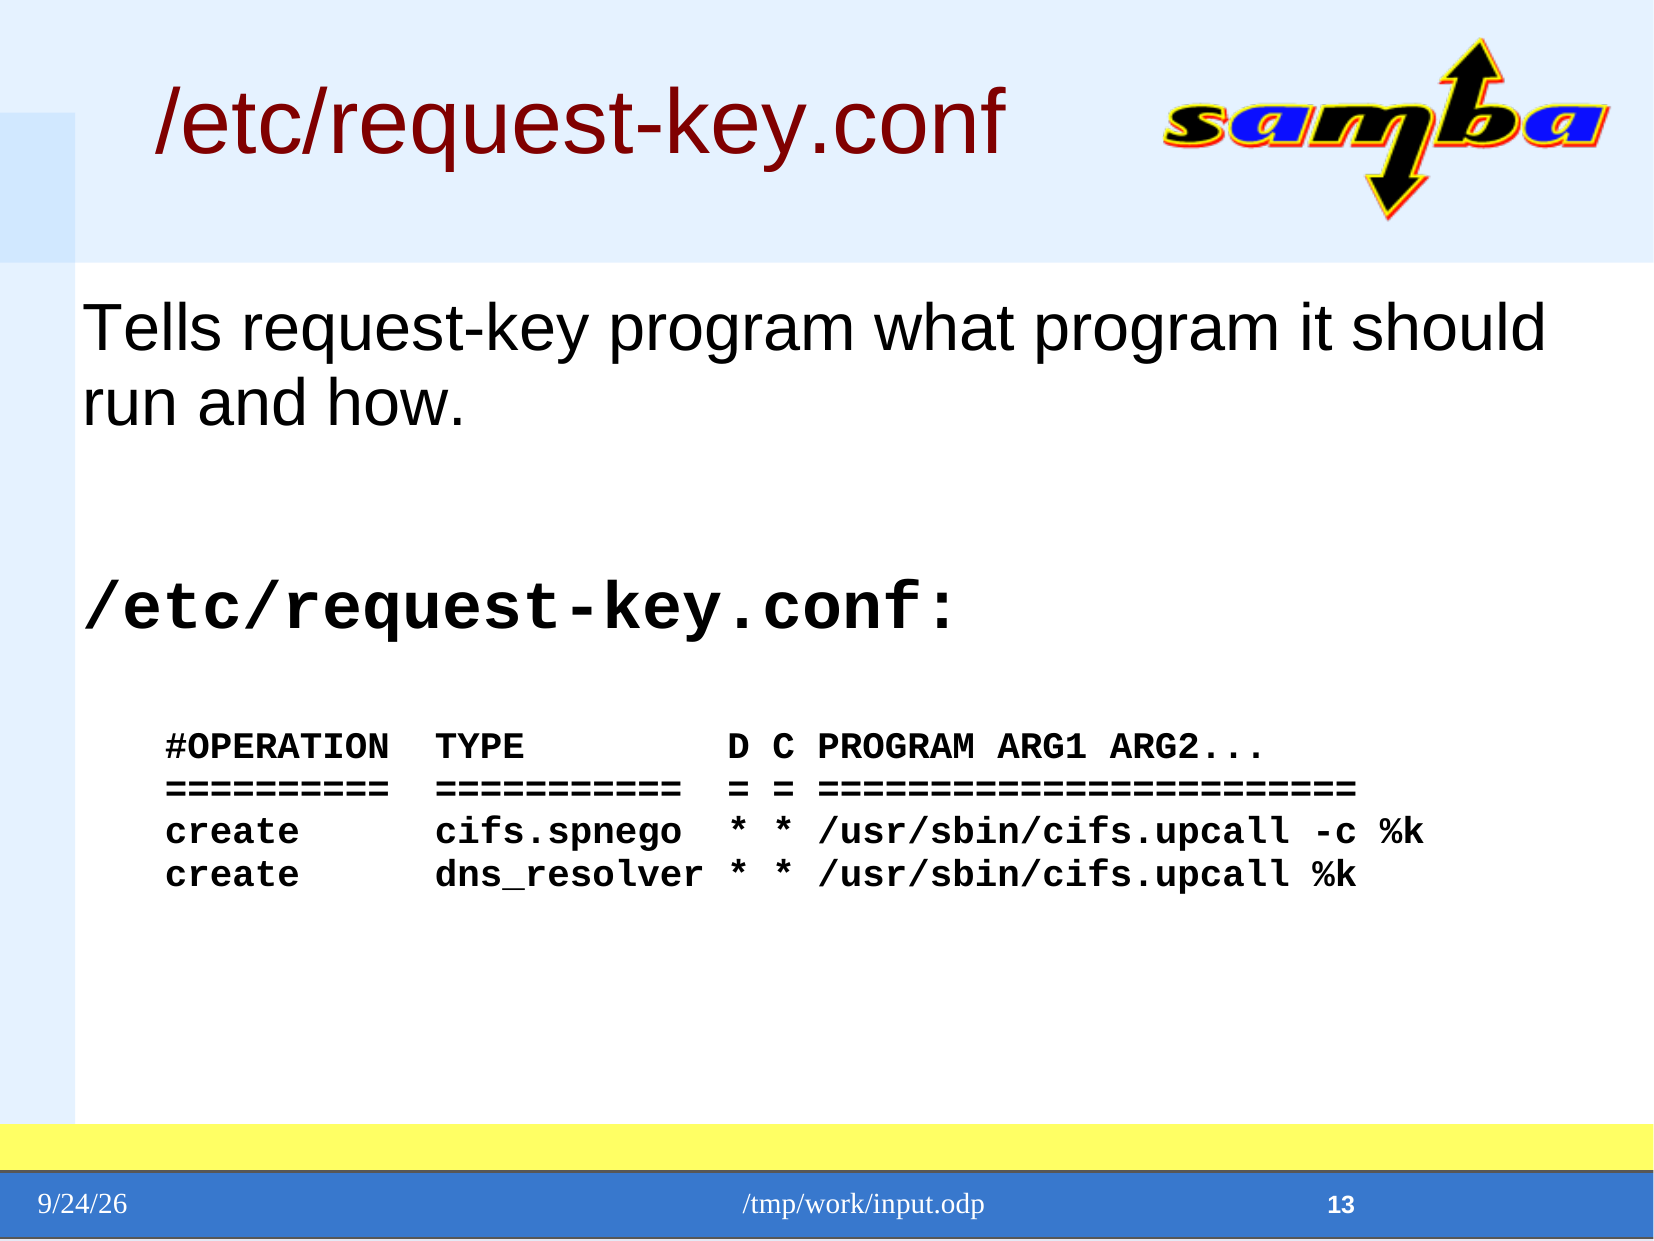

# /etc/request-key.conf
Tells request-key program what program it should run and how.
/etc/request-key.conf:
#OPERATION TYPE D C PROGRAM ARG1 ARG2...
========== =========== = = ========================
create cifs.spnego * * /usr/sbin/cifs.upcall -c %k
create dns_resolver * * /usr/sbin/cifs.upcall %k